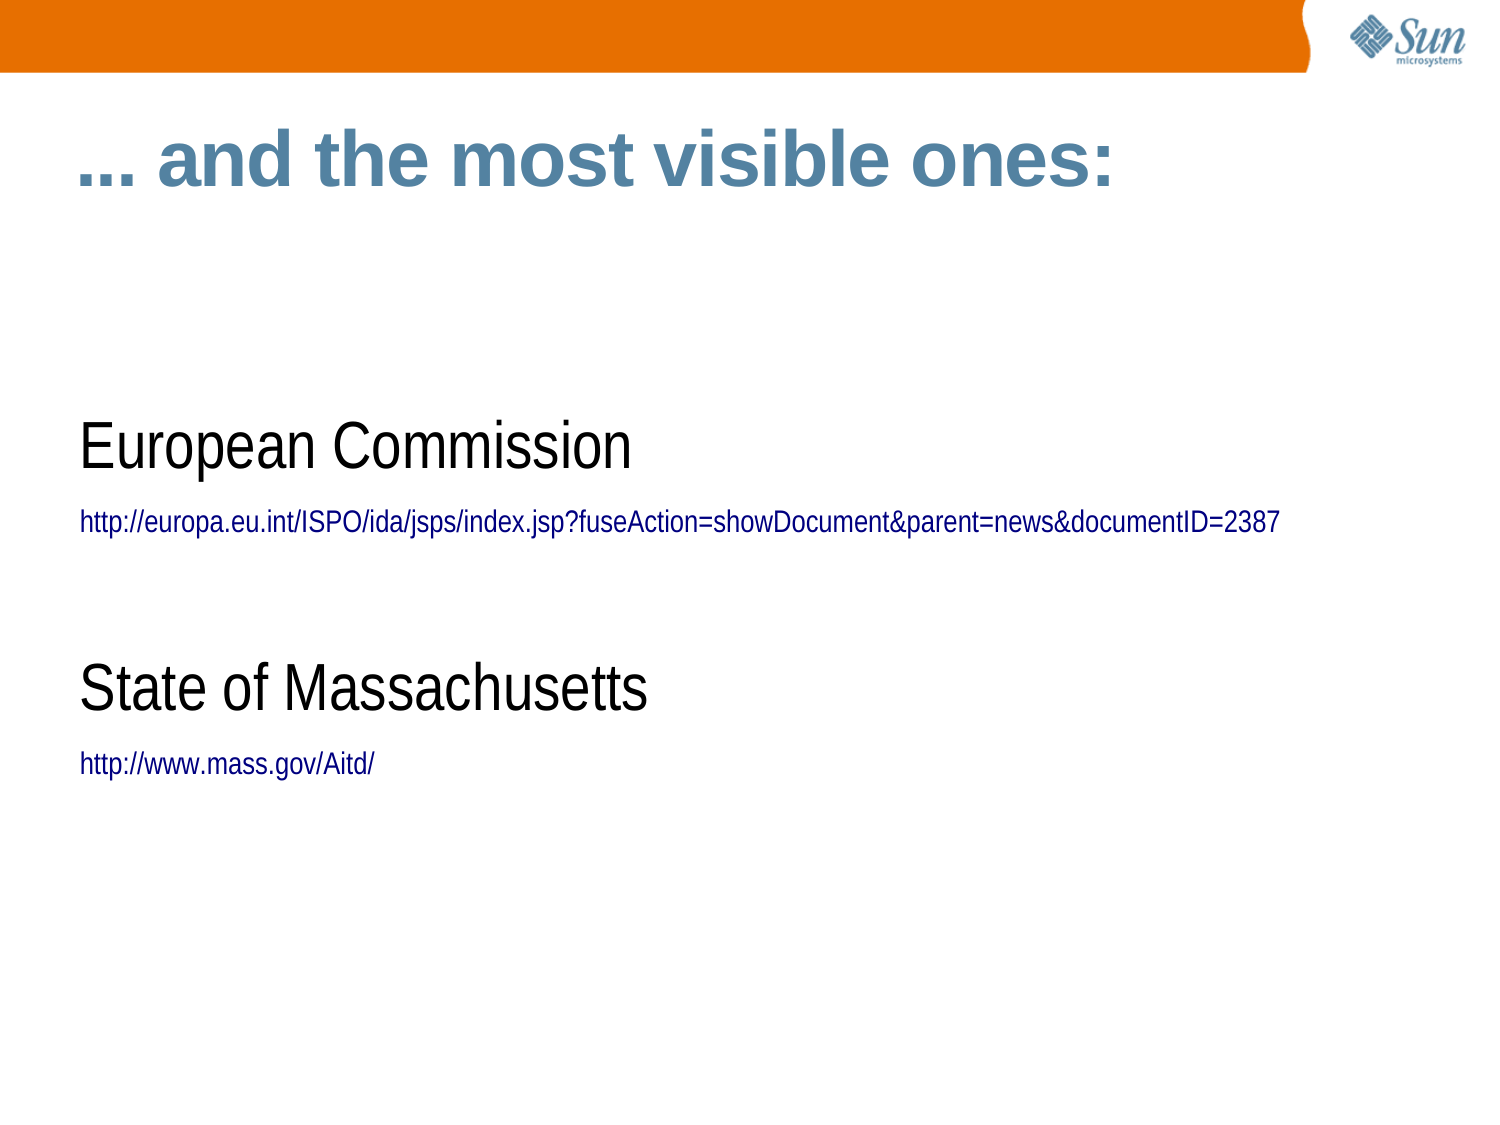

# ... and the most visible ones:
European Commission
http://europa.eu.int/ISPO/ida/jsps/index.jsp?fuseAction=showDocument&parent=news&documentID=2387
State of Massachusetts
http://www.mass.gov/Aitd/